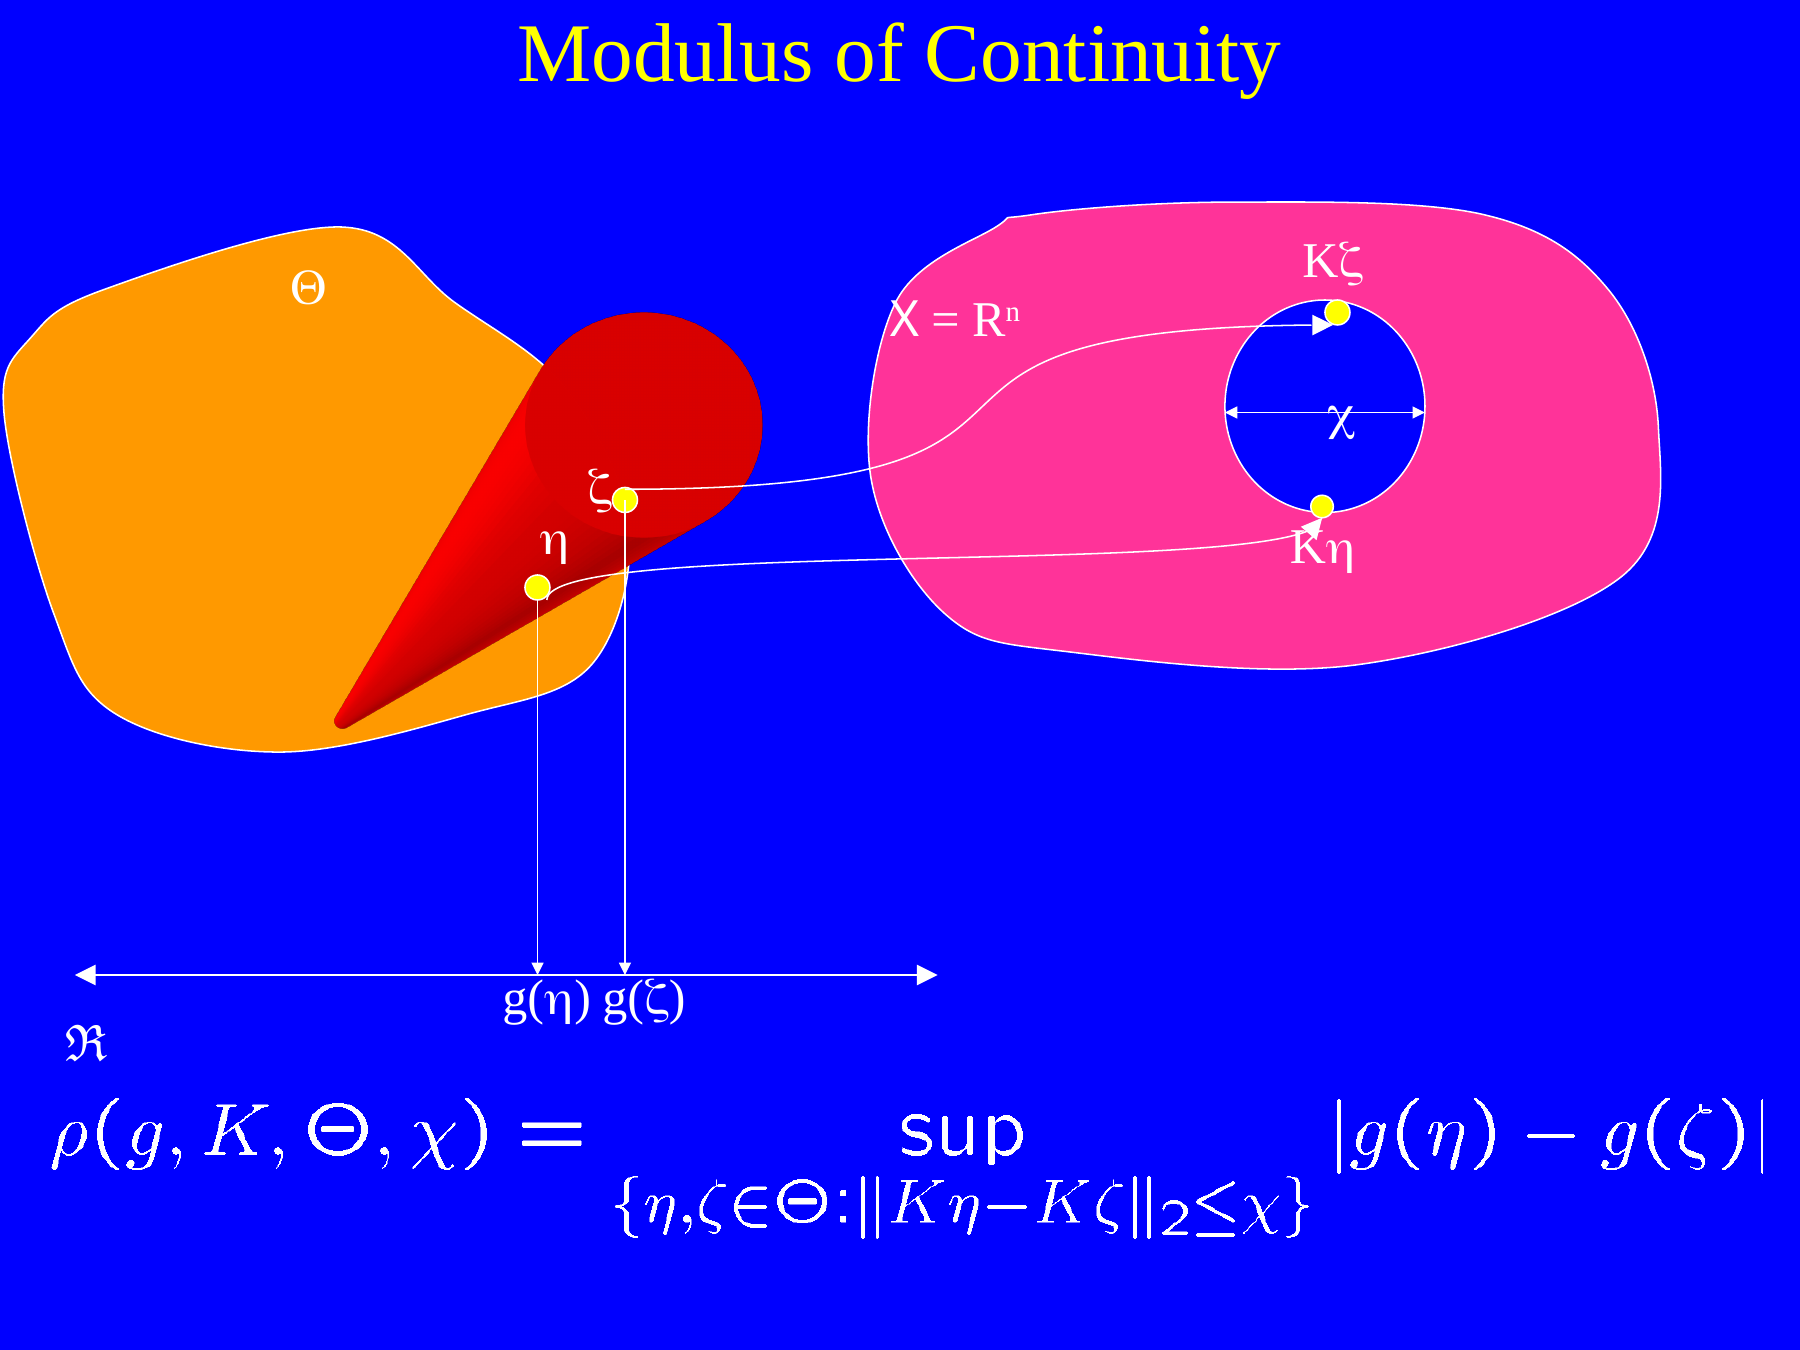

# Modulus of Continuity
X = Rn

K


g()
K

g()
ℜ